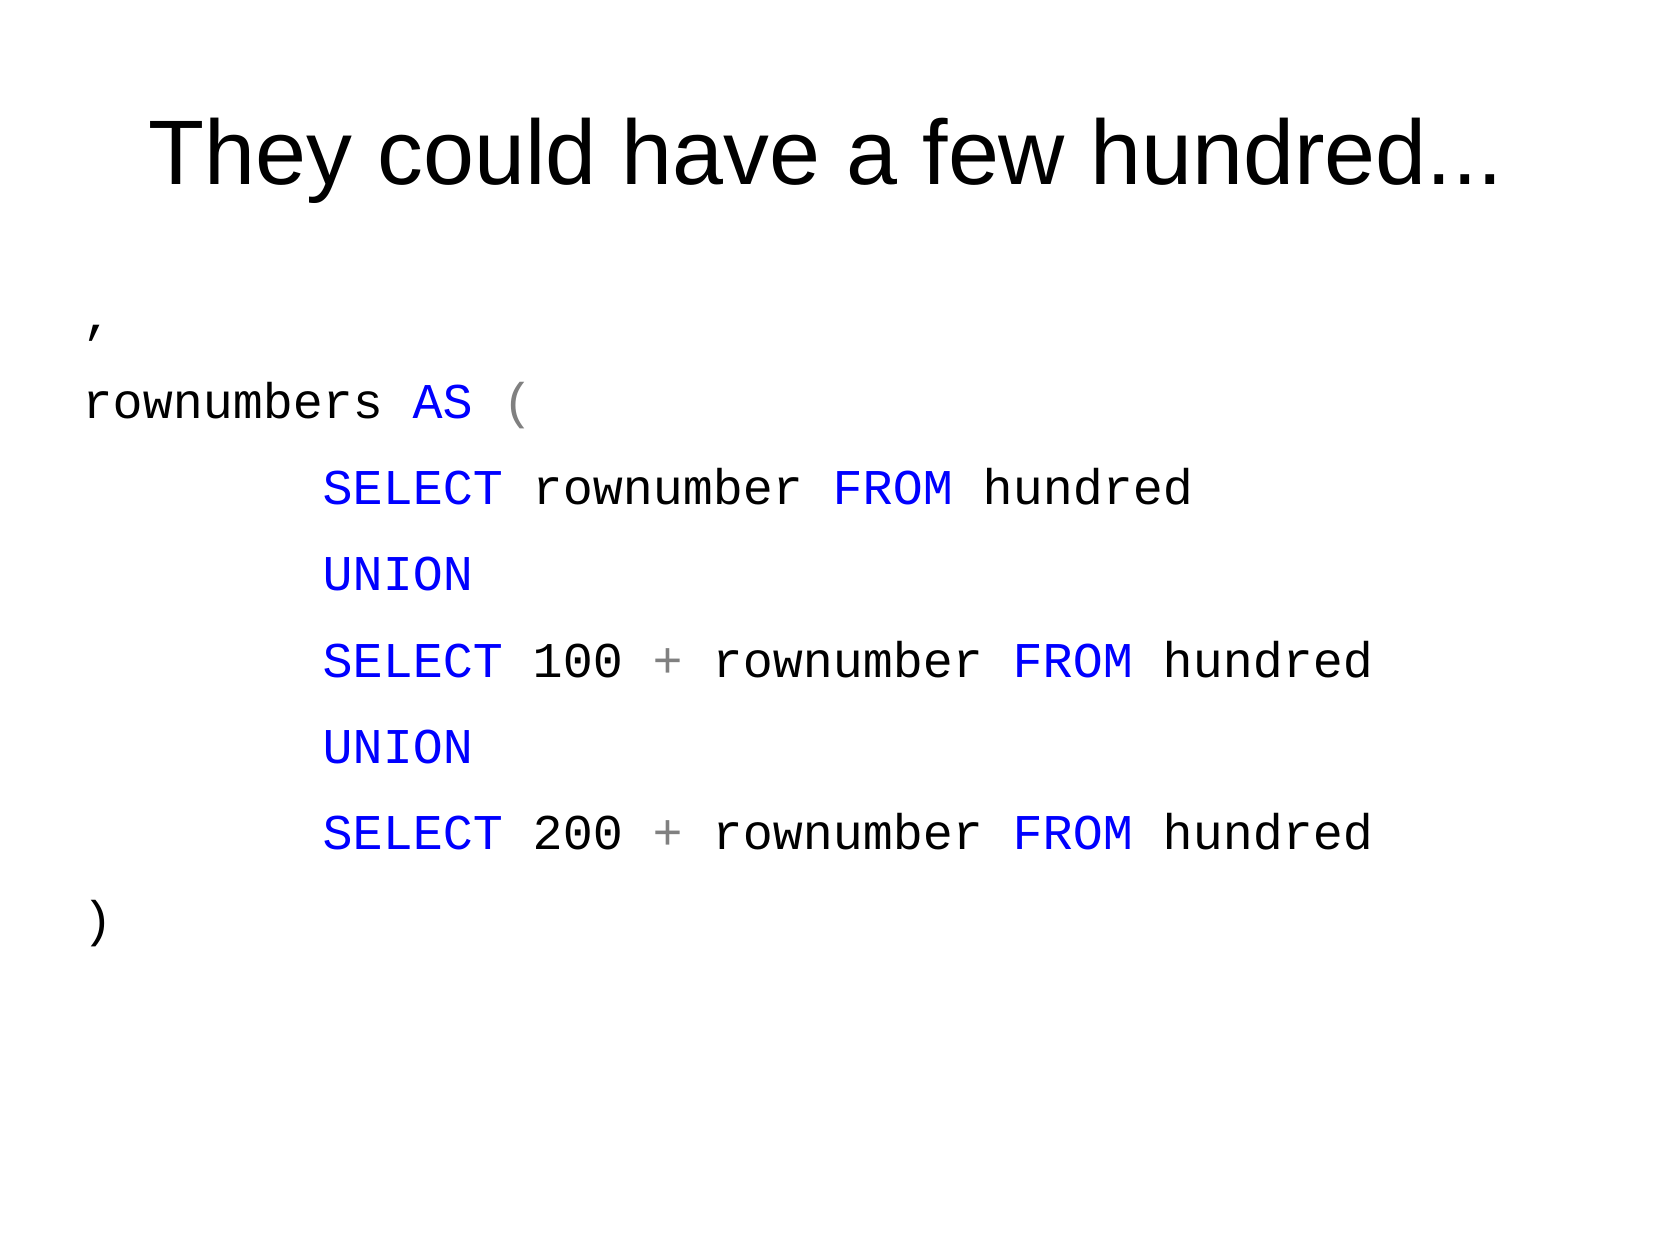

# They could have a few hundred...
,
rownumbers AS (
 SELECT rownumber FROM hundred
 UNION
        SELECT 100 + rownumber FROM hundred
        UNION
        SELECT 200 + rownumber FROM hundred
)